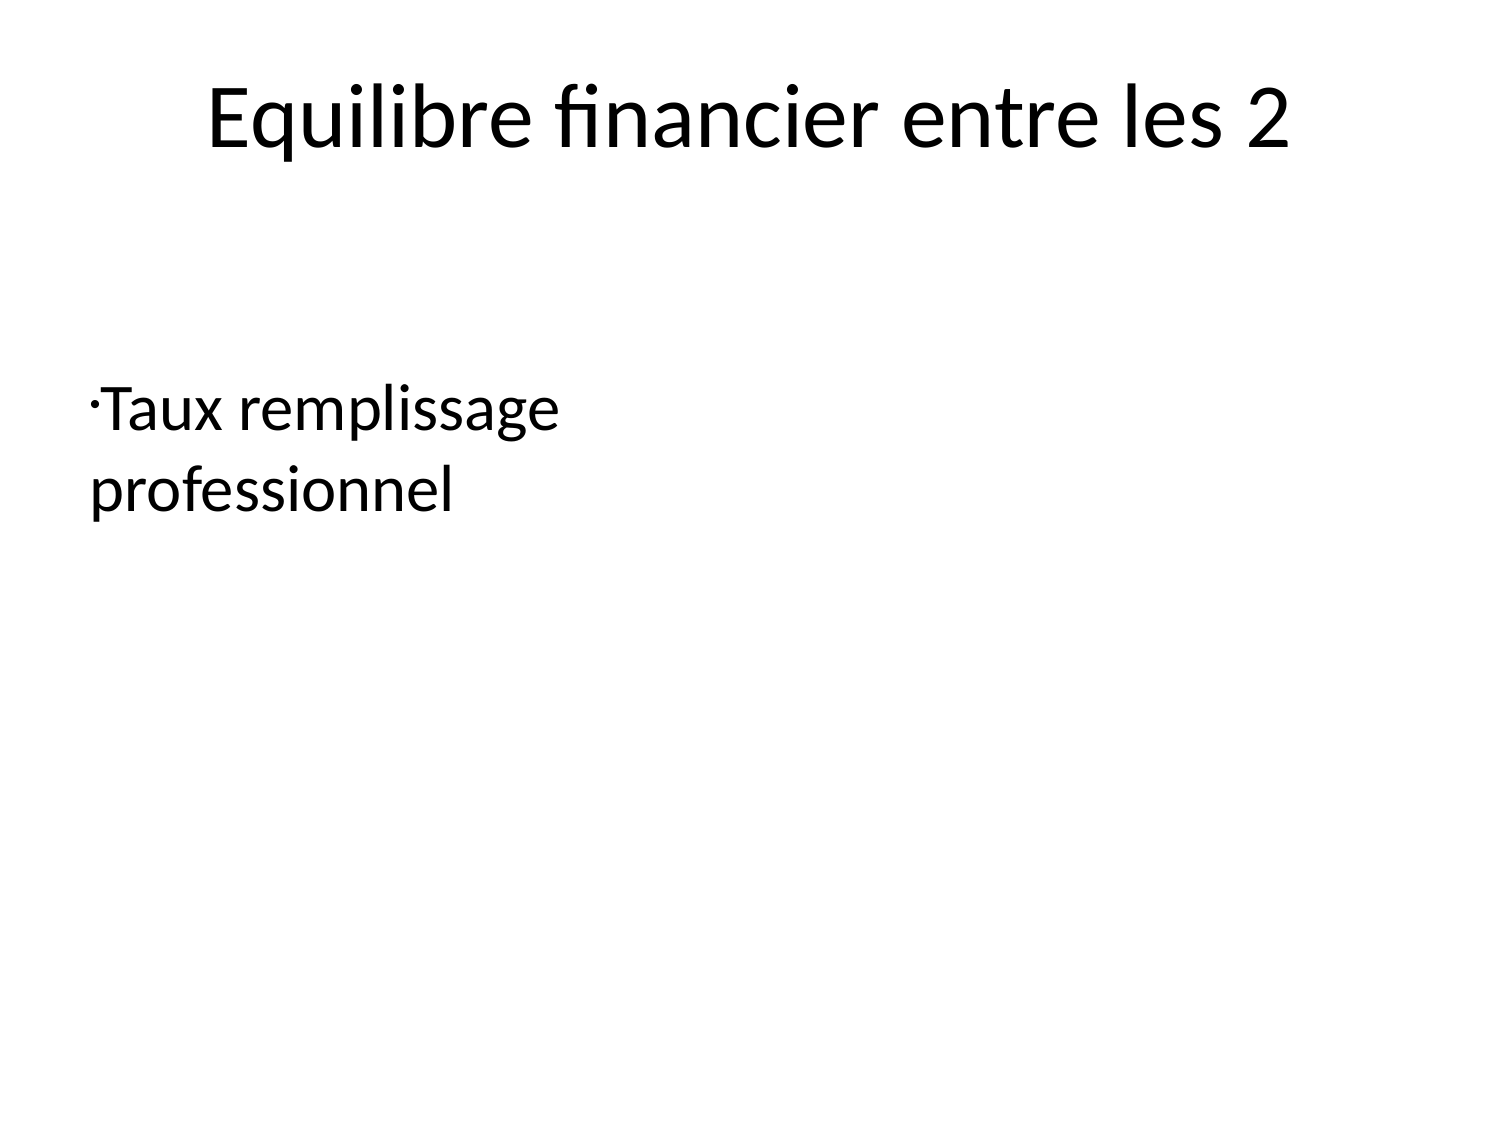

# Equilibre financier entre les 2
Taux remplissage professionnel